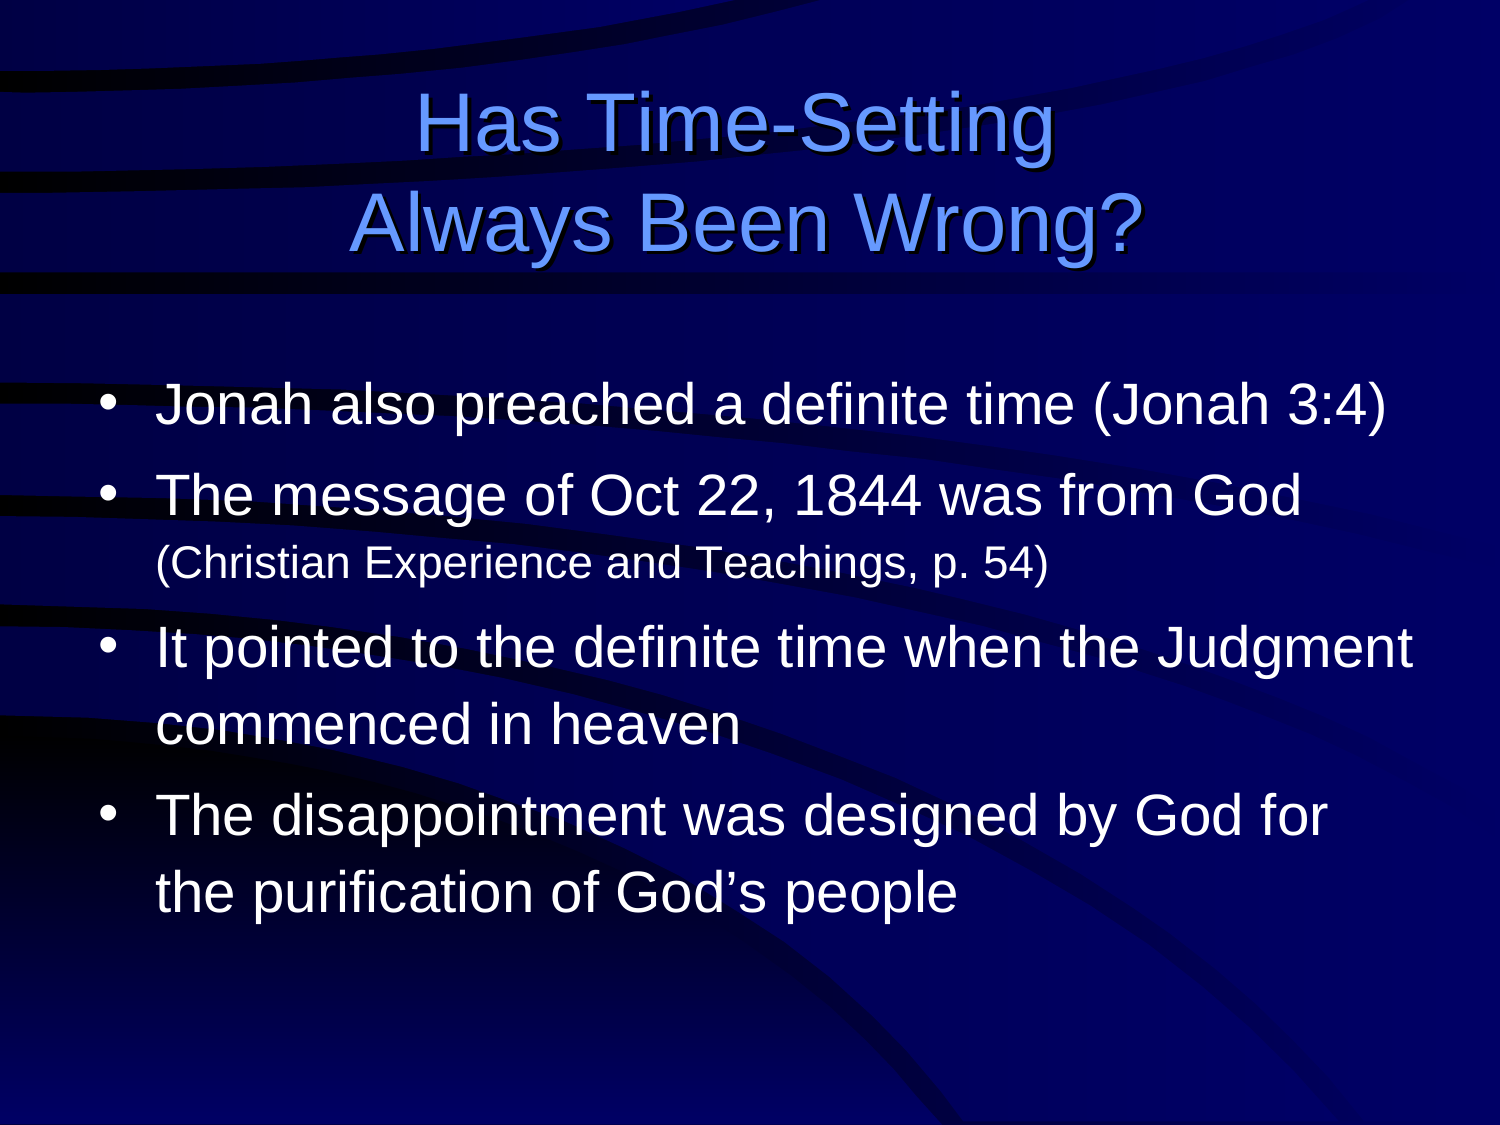

# Has Time-Setting Always Been Wrong?
Jonah also preached a definite time (Jonah 3:4)
The message of Oct 22, 1844 was from God (Christian Experience and Teachings, p. 54)
It pointed to the definite time when the Judgment commenced in heaven
The disappointment was designed by God for the purification of God’s people